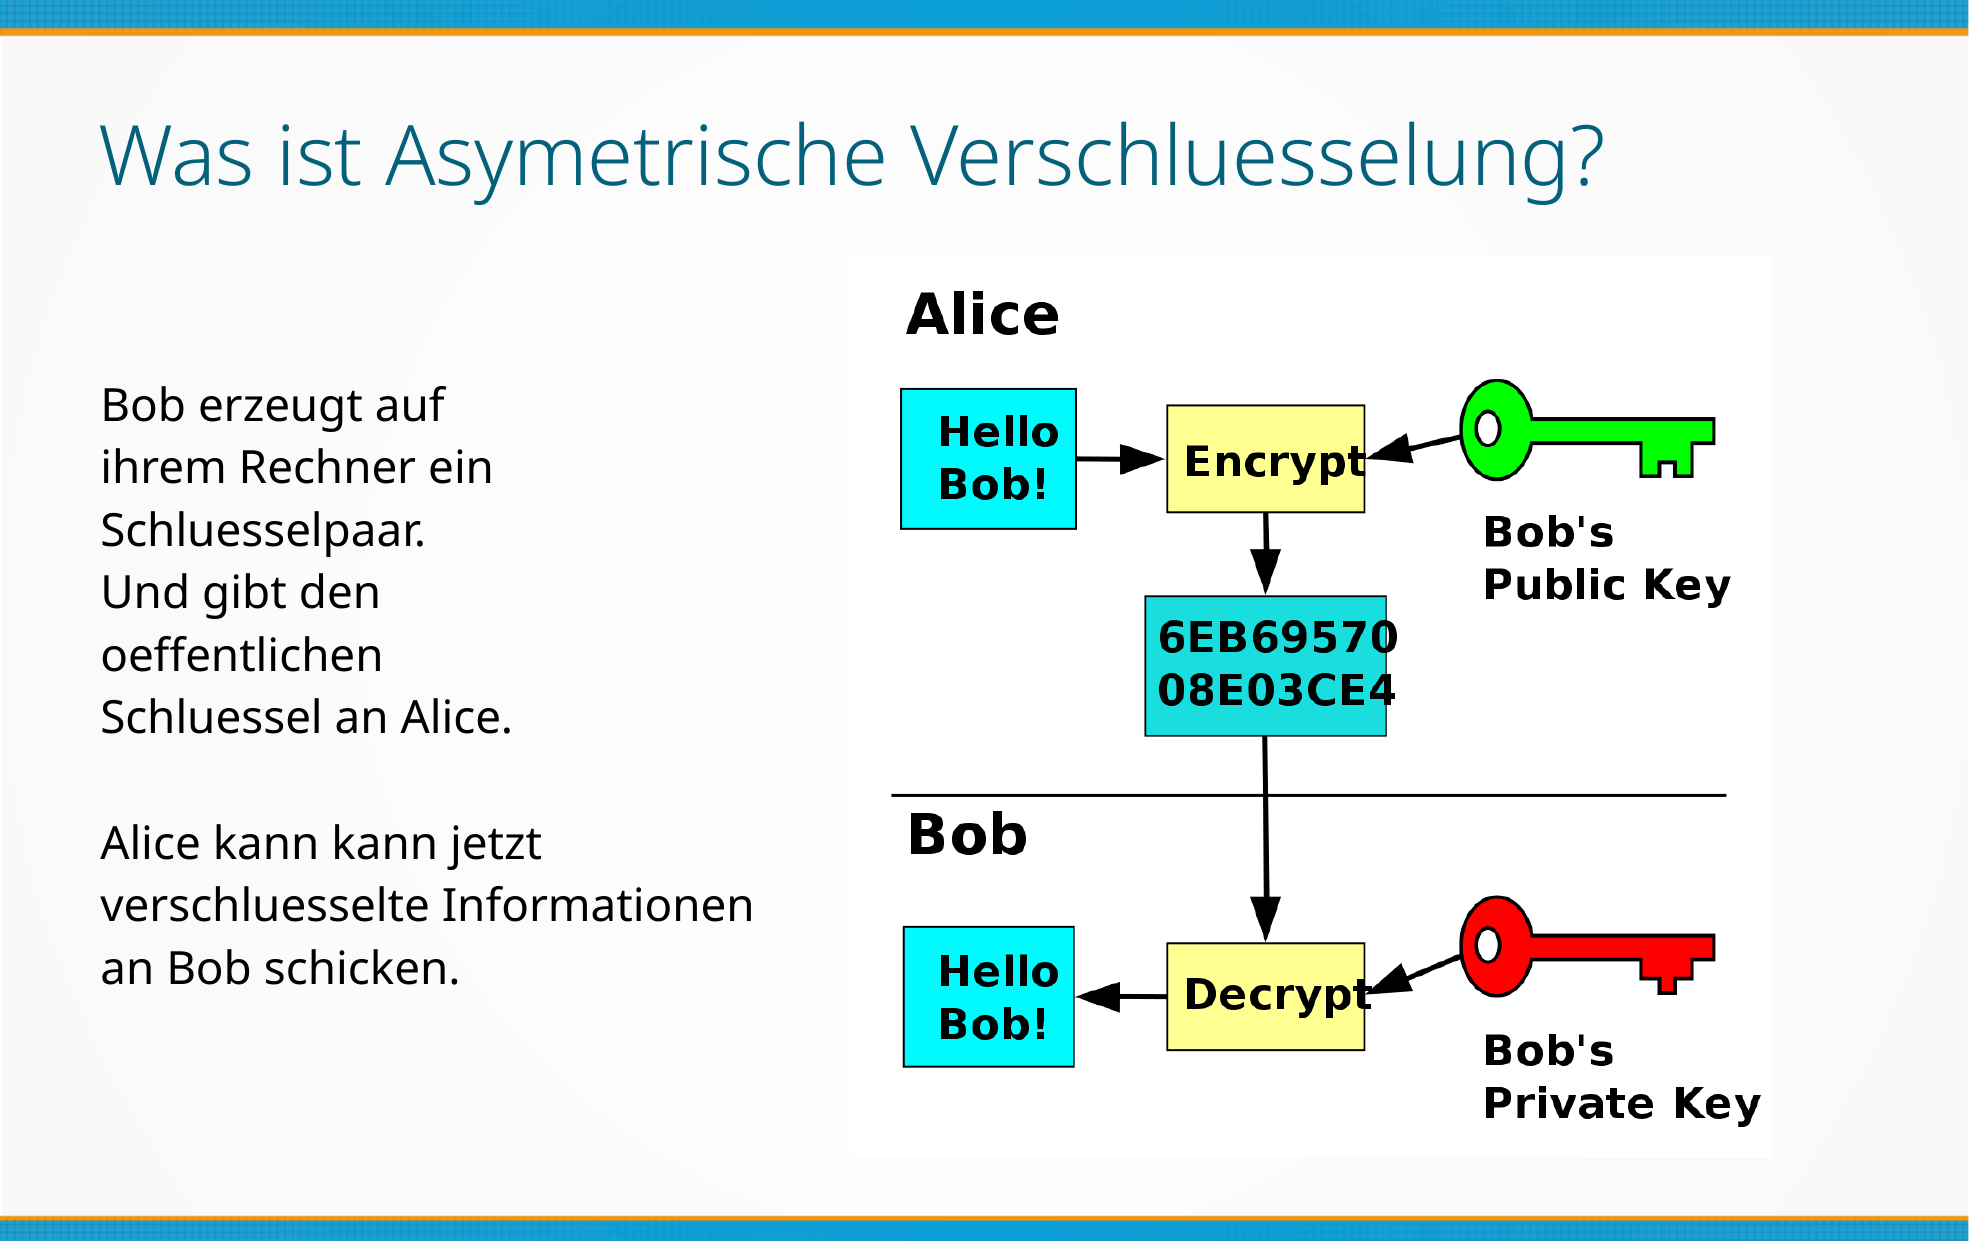

# Was ist Asymetrische Verschluesselung?
Bob erzeugt auf
ihrem Rechner ein
Schluesselpaar.
Und gibt den
oeffentlichen
Schluessel an Alice.
Alice kann kann jetzt
verschluesselte Informationen
an Bob schicken.